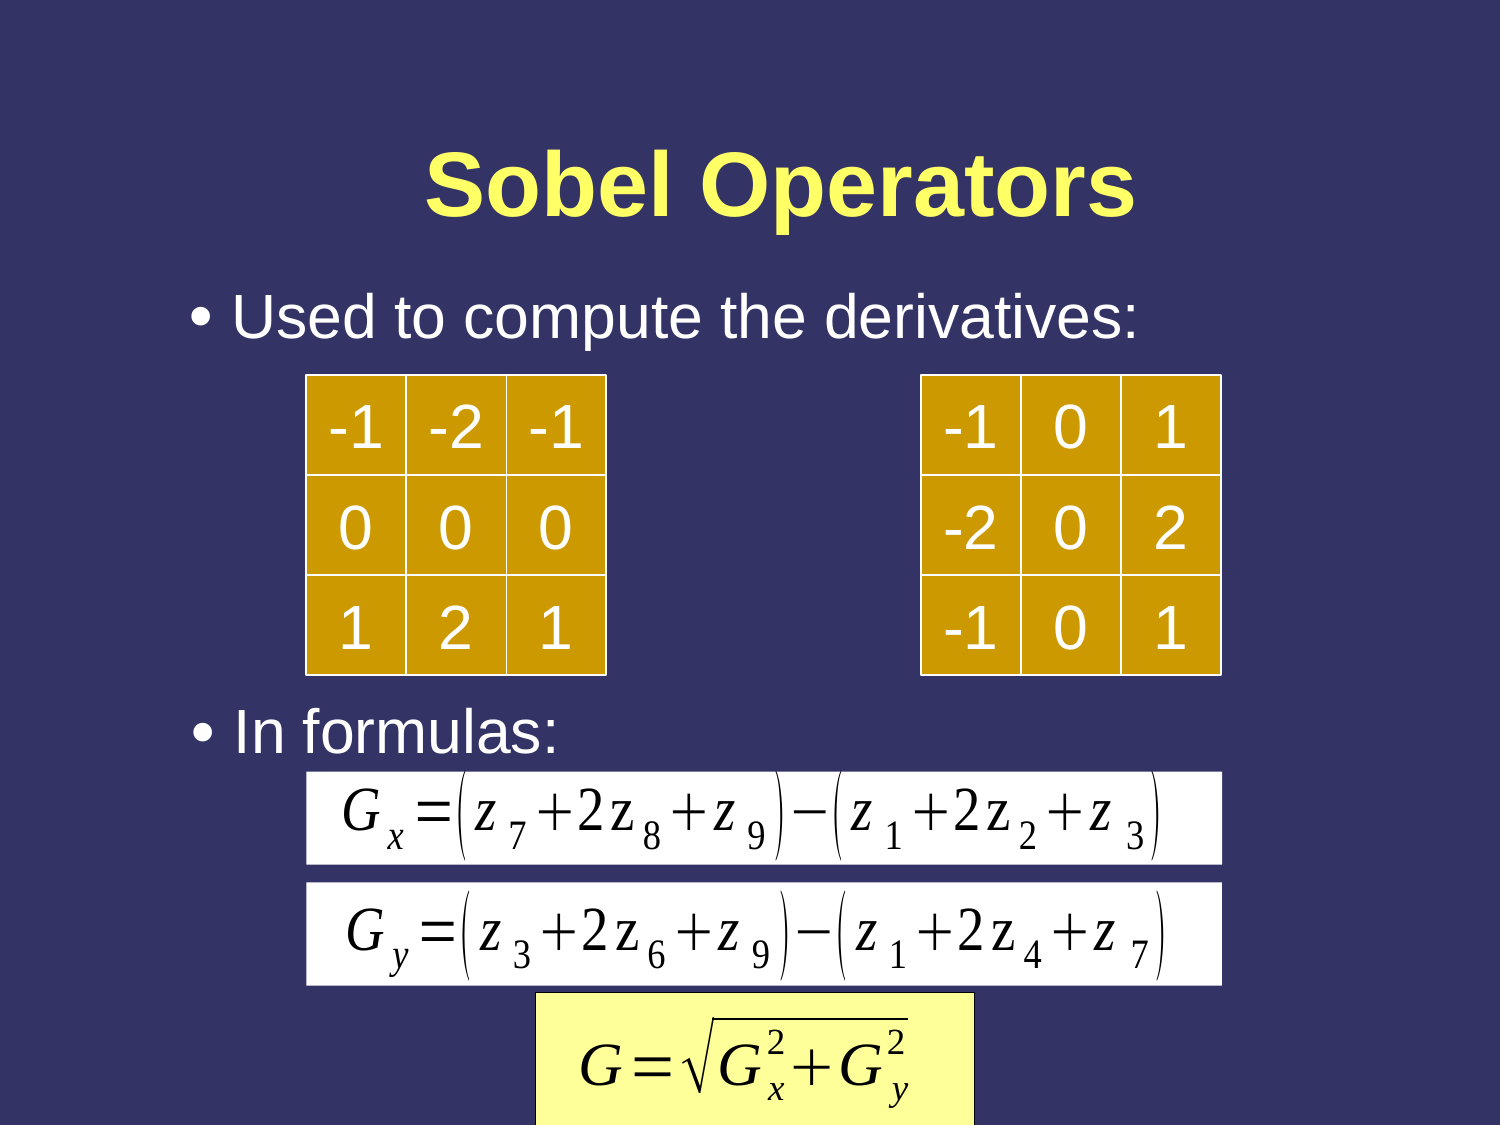

# Sobel Operators
 Used to compute the derivatives:
-1
-2
-1
0
0
0
1
2
1
-1
0
1
-2
0
2
-1
0
1
 In formulas: